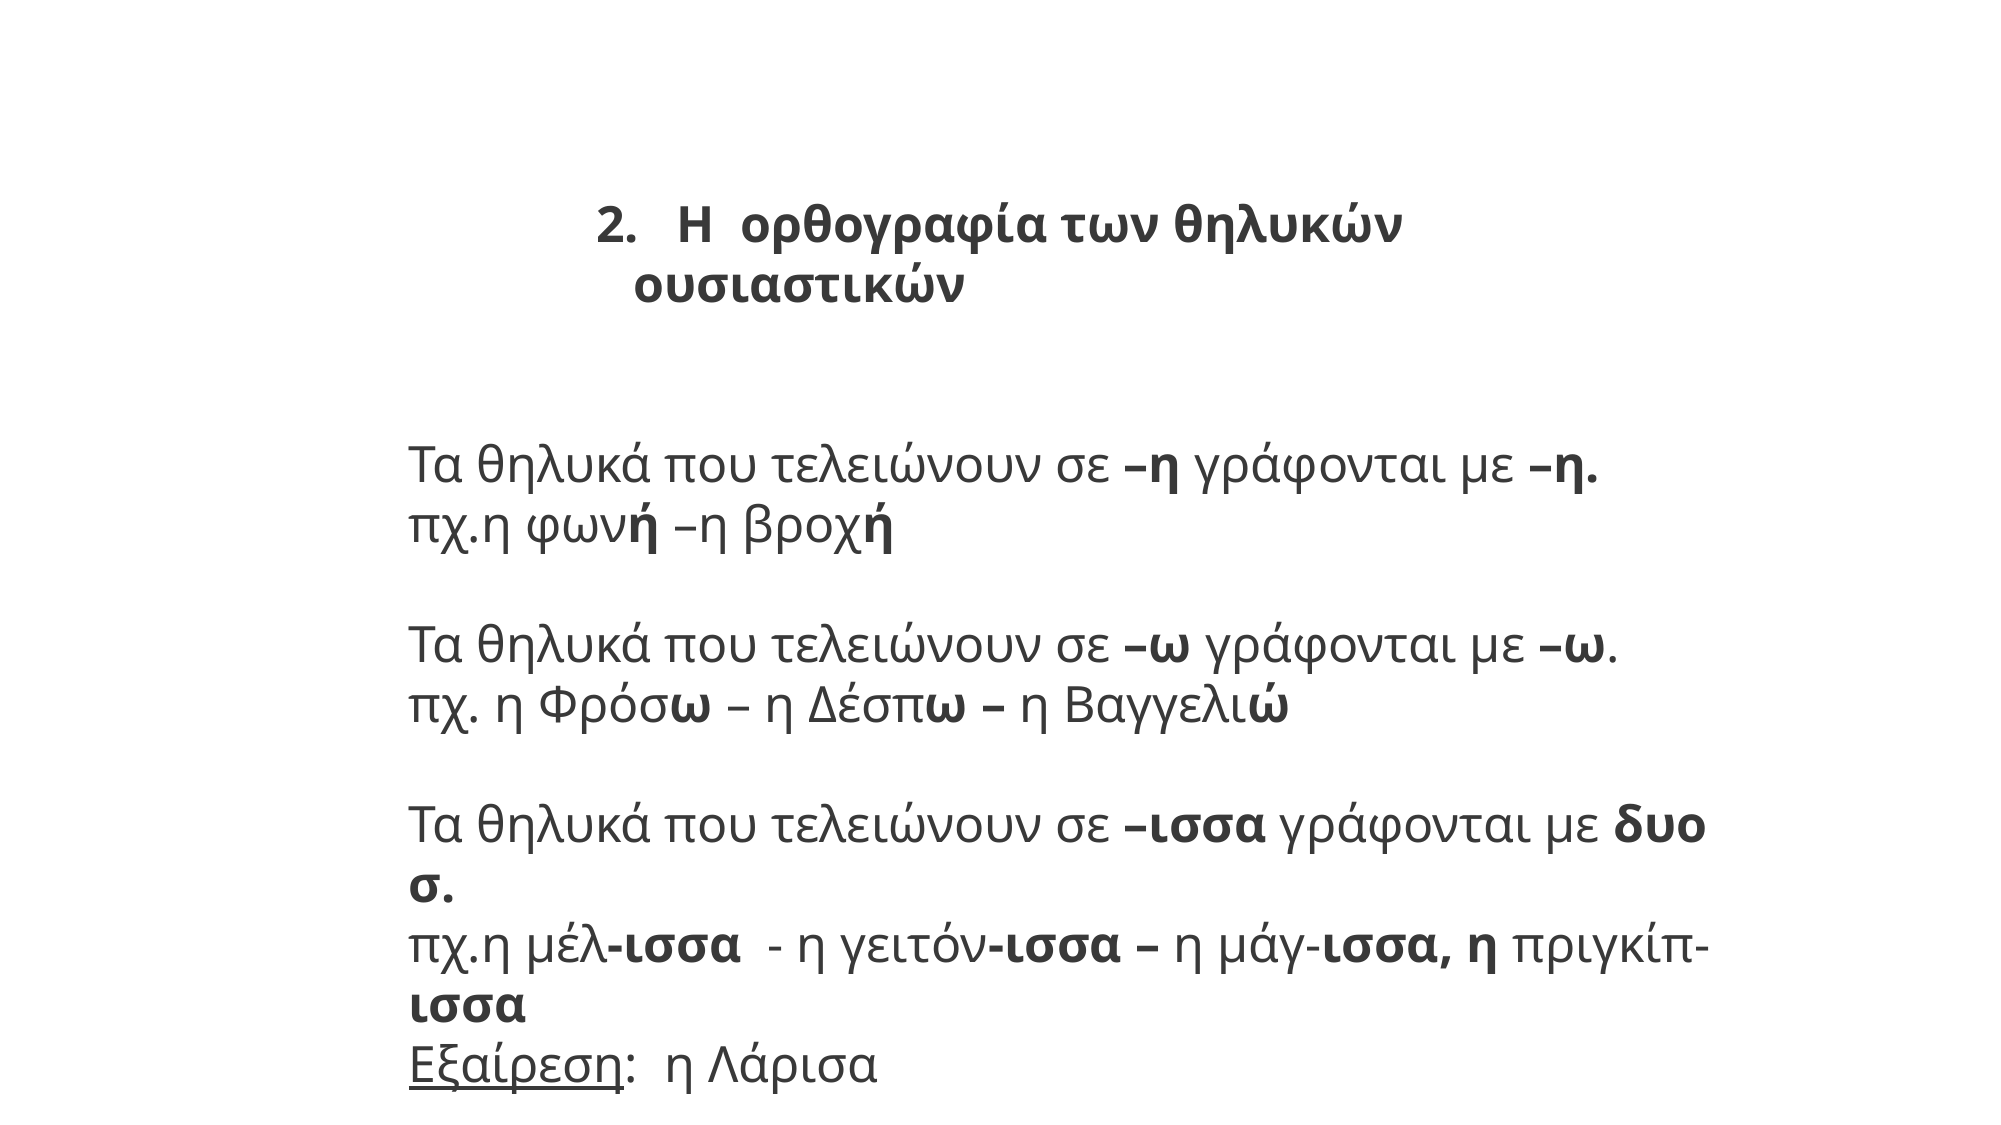

2.   Η  ορθογραφία των θηλυκών ουσιαστικών
Τα θηλυκά που τελειώνουν σε –η γράφονται με –η.
πχ.η φωνή –η βροχή
Τα θηλυκά που τελειώνουν σε –ω γράφονται με –ω.
πχ. η Φρόσω – η Δέσπω – η Βαγγελιώ
Τα θηλυκά που τελειώνουν σε –ισσα γράφονται με δυο σ.
πχ.η μέλ-ισσα  - η γειτόν-ισσα – η μάγ-ισσα, η πριγκίπ-ισσα
Εξαίρεση:  η Λάρισα